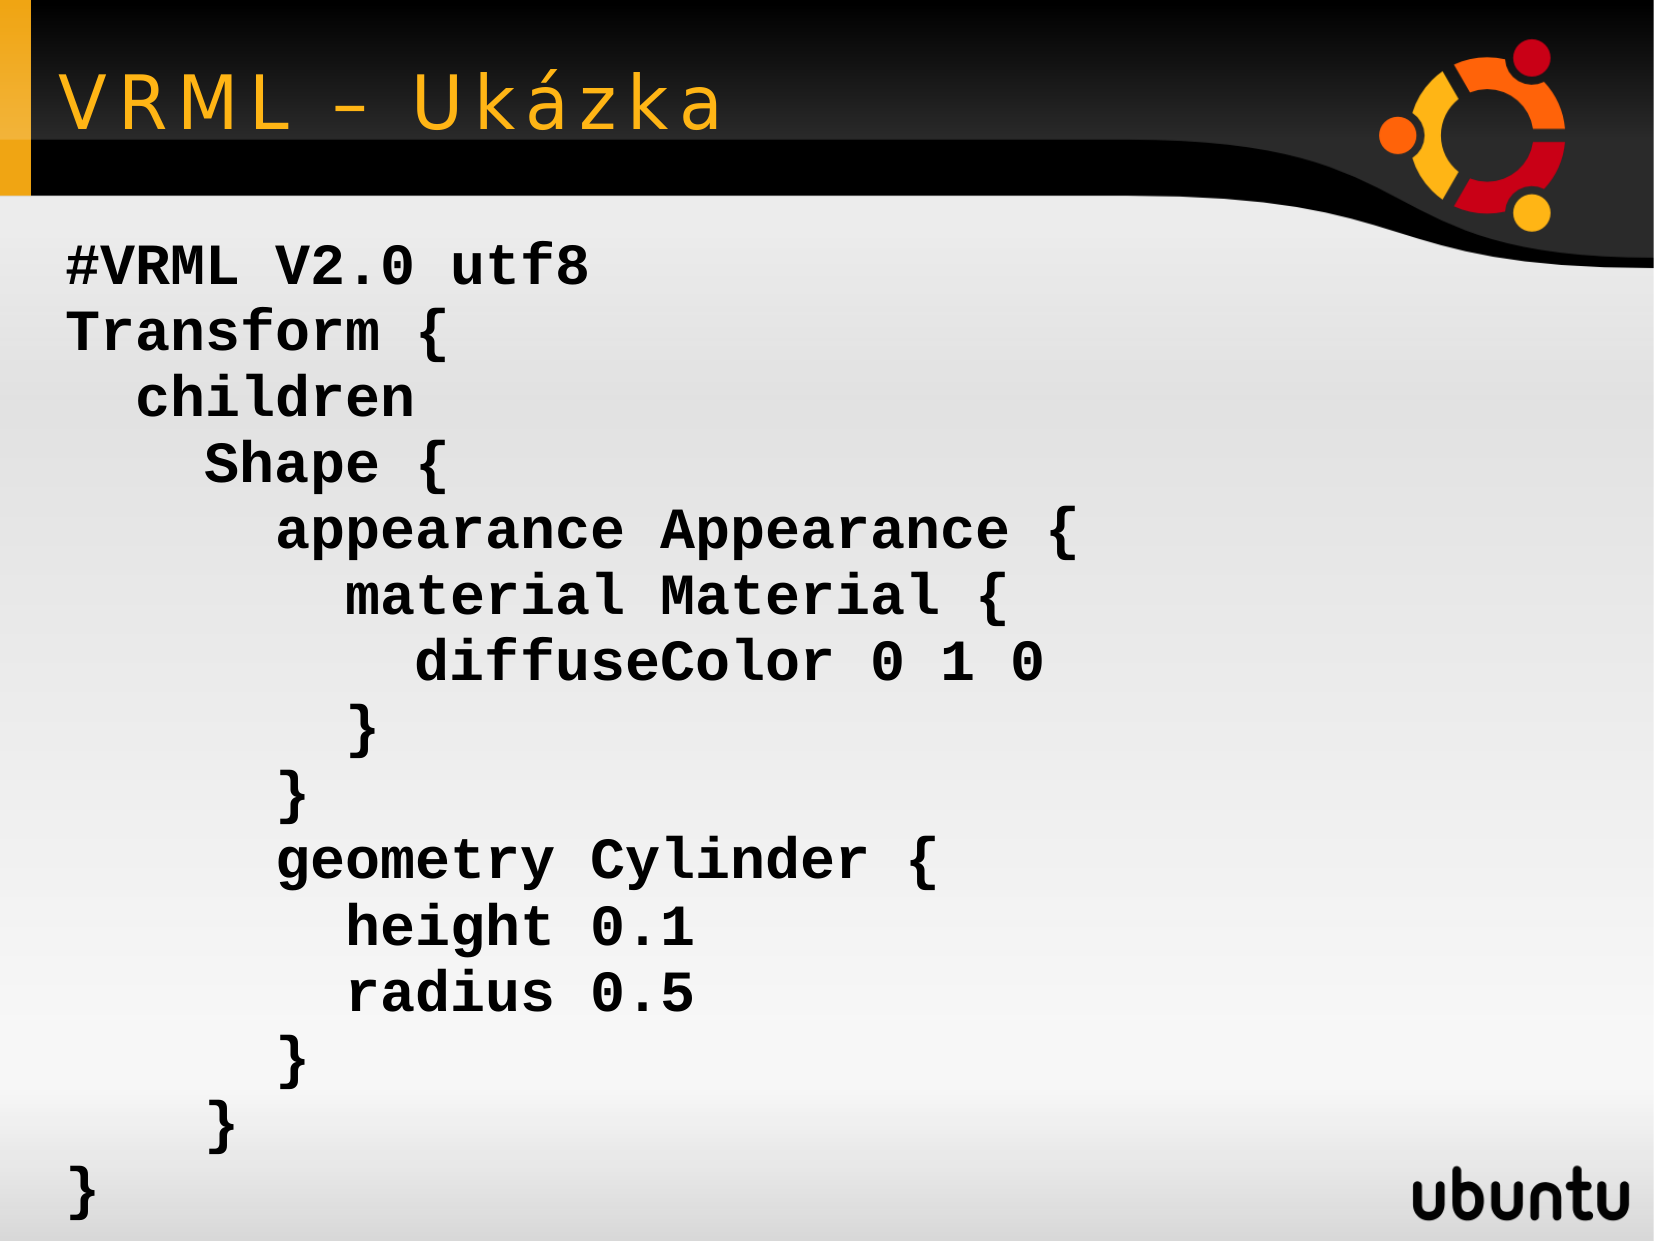

# VRML – Ukázka
#VRML V2.0 utf8
Transform {
 children
 Shape {
 appearance Appearance {
 material Material {
 diffuseColor 0 1 0
 }
 }
 geometry Cylinder {
 height 0.1
 radius 0.5
 }
 }
}